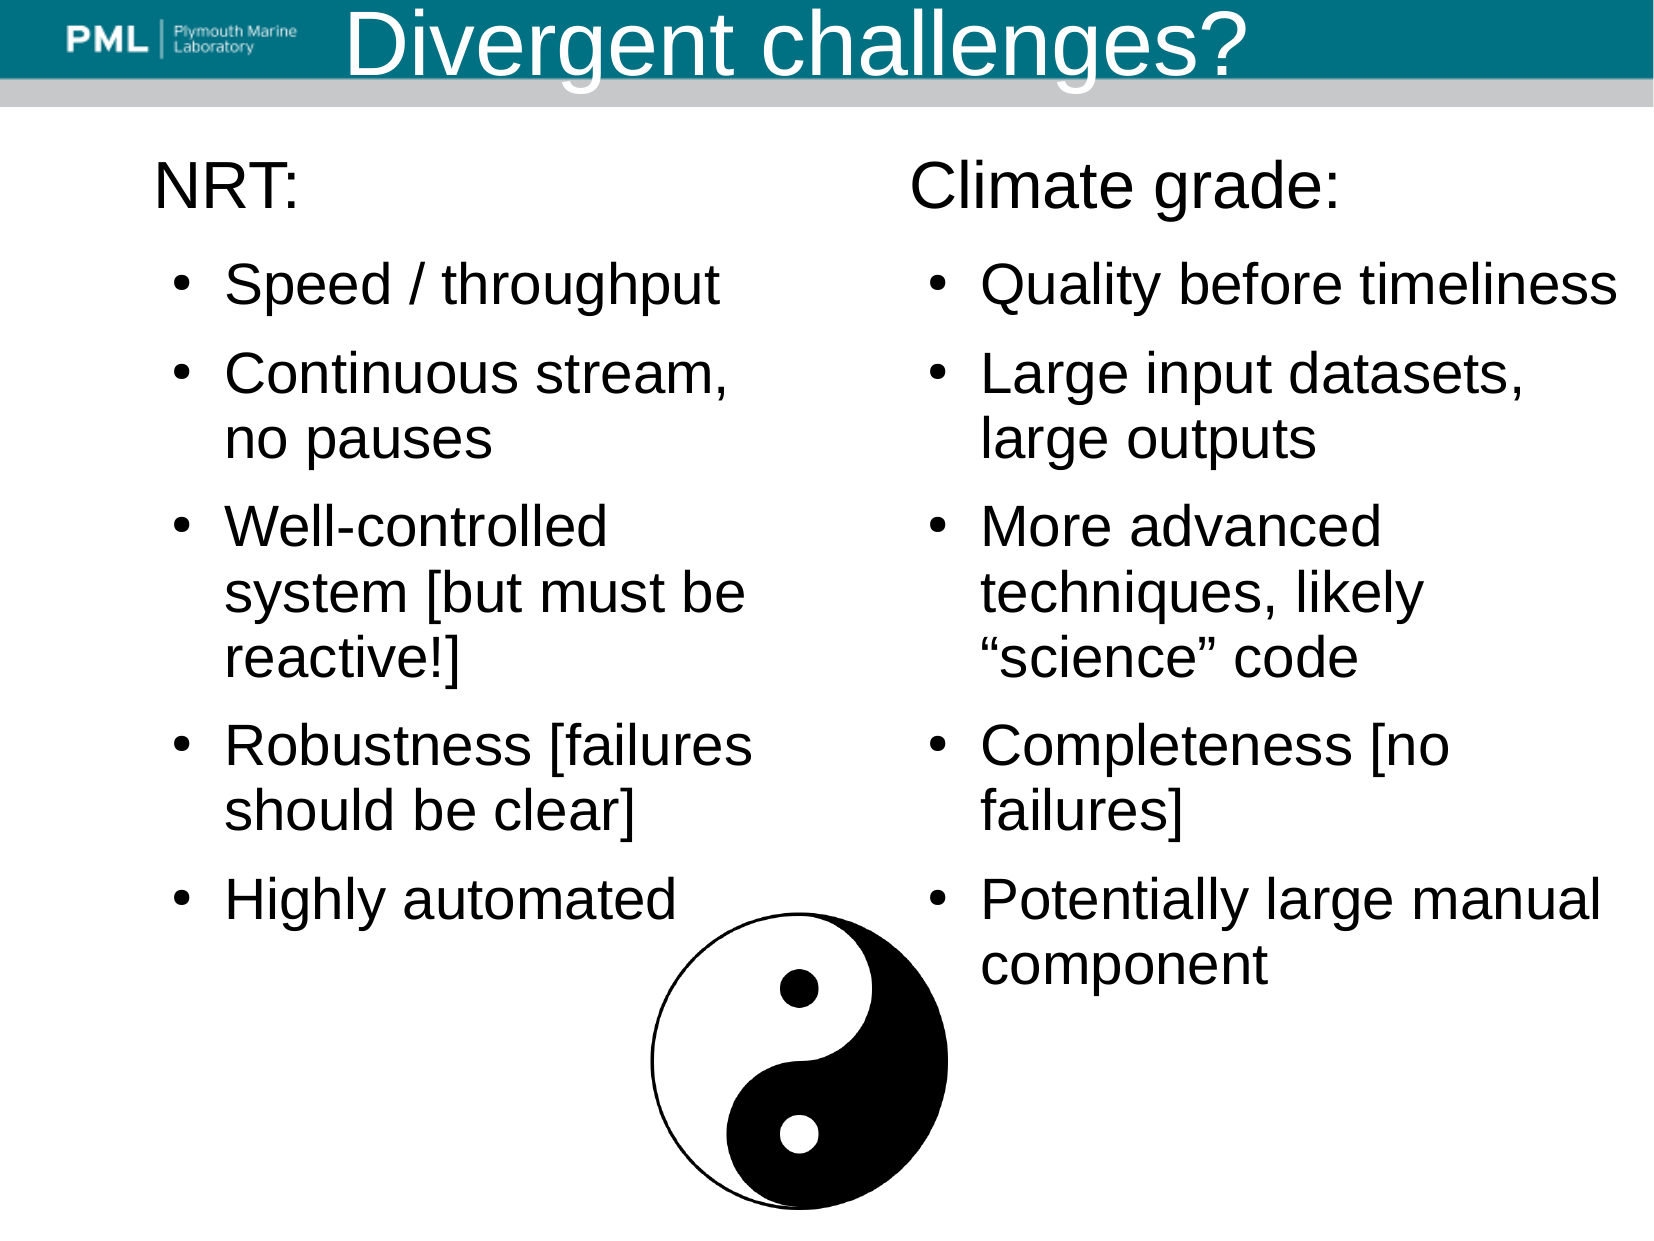

# Divergent challenges?
NRT:
Speed / throughput
Continuous stream, no pauses
Well-controlled system [but must be reactive!]
Robustness [failures should be clear]
Highly automated
Climate grade:
Quality before timeliness
Large input datasets, large outputs
More advanced techniques, likely “science” code
Completeness [no failures]
Potentially large manual component